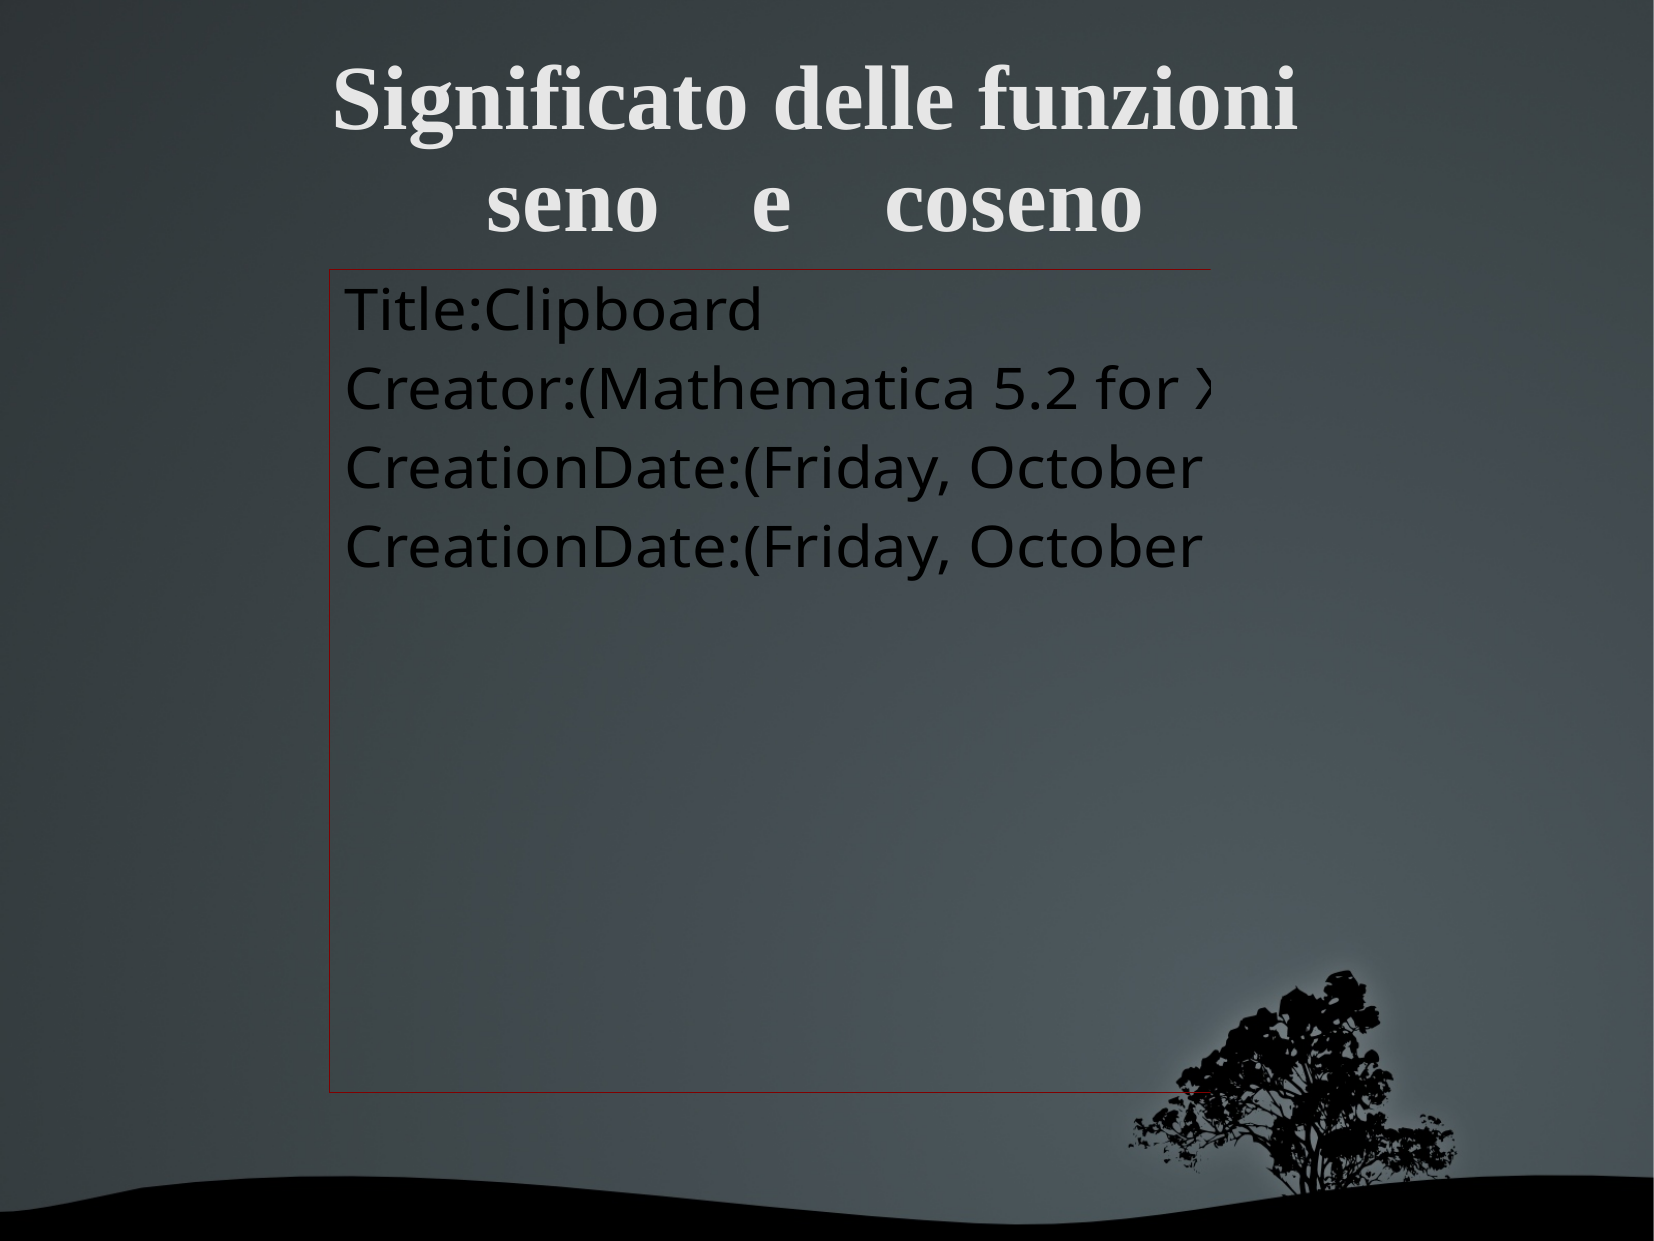

# Significato delle funzioni seno e coseno